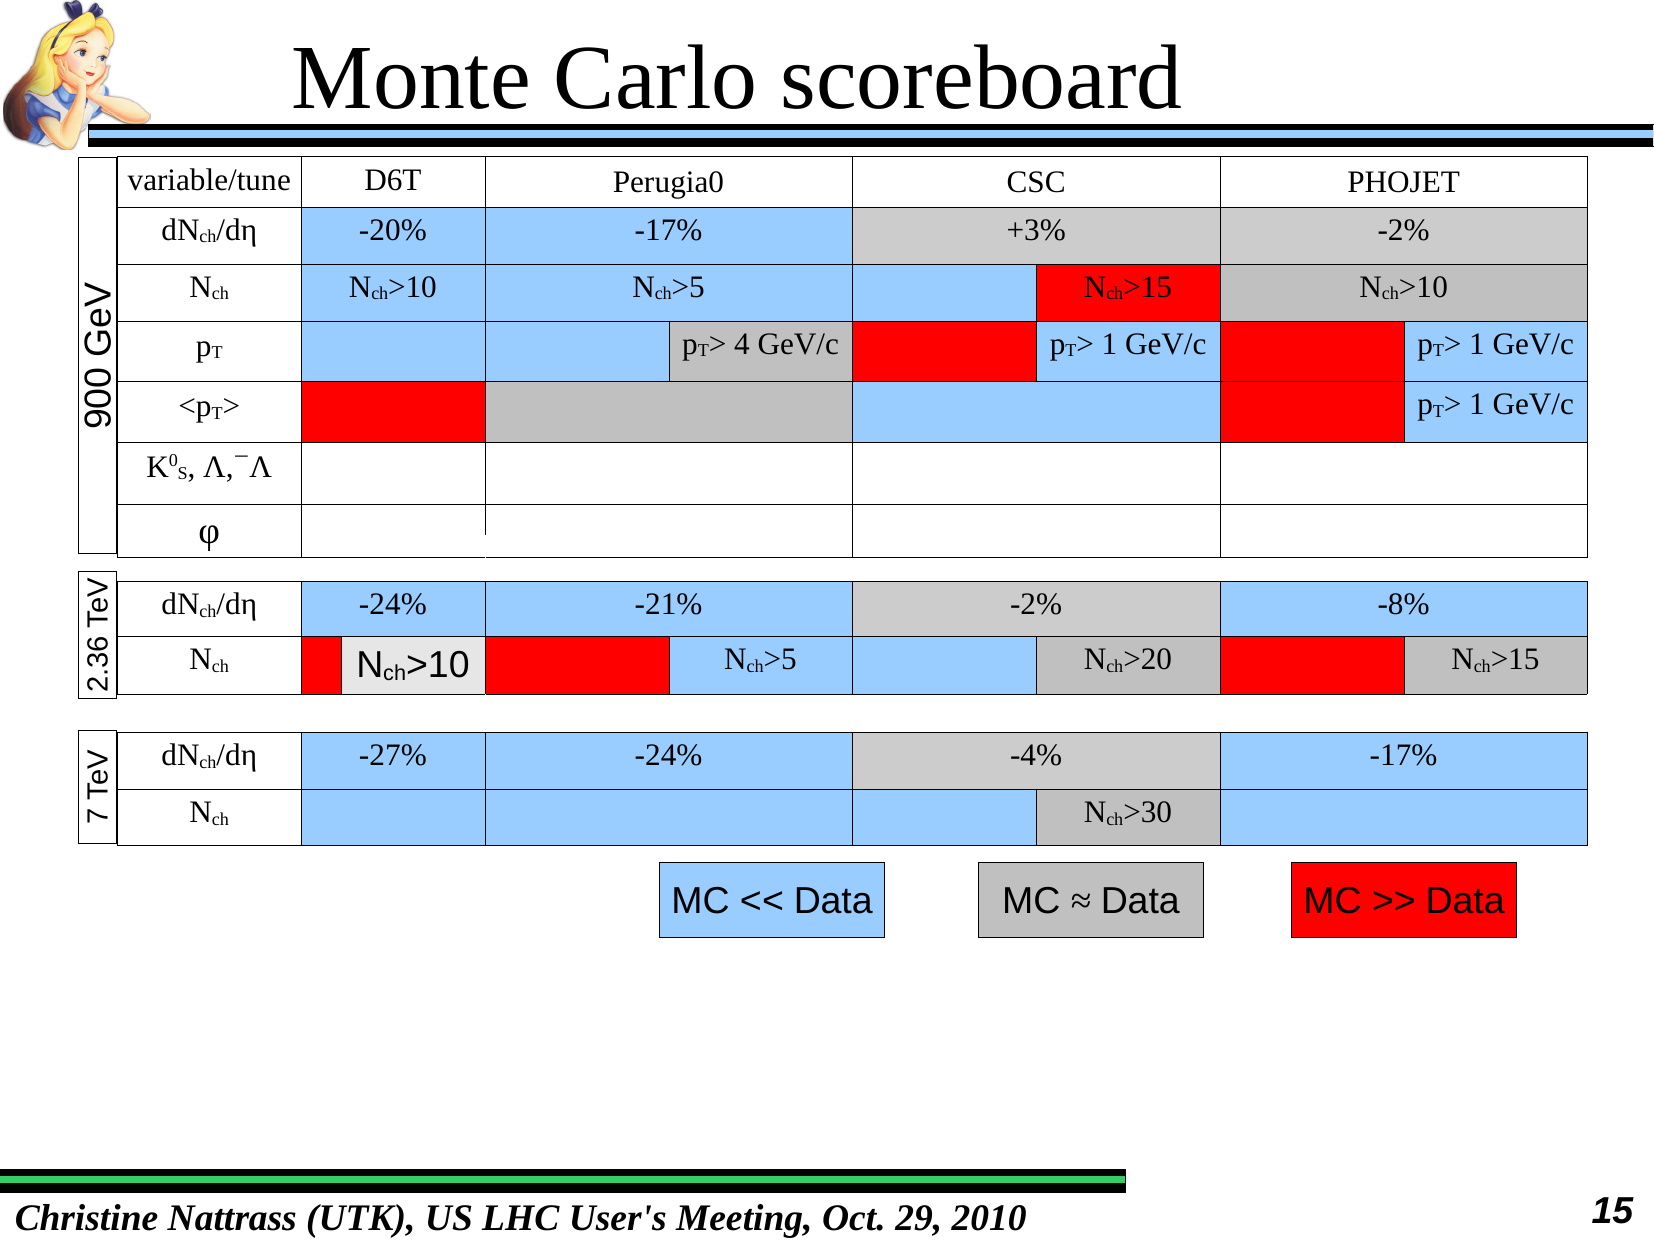

# Monte Carlo scoreboard
| variable/tune | D6T | Perugia0 | | CSC | | PHOJET | |
| --- | --- | --- | --- | --- | --- | --- | --- |
| dNch/dη | -20% | -17% | | +3% | | -2% | |
| Nch | Nch>10 | Nch>5 | | | Nch>15 | Nch>10 | |
| pT | | | pT> 4 GeV/c | | pT> 1 GeV/c | | pT> 1 GeV/c |
| <pT> | | | | | | | pT> 1 GeV/c |
| K0S, Λ,`Λ | | | | | | | |
| φ | | | | | | | |
900 GeV
| | | | | | | | | |
| --- | --- | --- | --- | --- | --- | --- | --- | --- |
| dNch/dη | -24% | | -21% | | -2% | | -8% | |
| Nch | | Nch>10 | | Nch>5 | | Nch>20 | | Nch>15 |
| | | | | | | | | |
| | | | | | | | | |
| | | | | | | | | |
| | | | | | | | | |
2.36 TeV
| | | | | | | | |
| --- | --- | --- | --- | --- | --- | --- | --- |
| dNch/dη | -27% | -24% | | -4% | | -17% | |
| Nch | | | | | Nch>30 | | |
| | | | | | | | |
| | | | | | | | |
| | | | | | | | |
| | | | | | | | |
7 TeV
MC << Data
MC ≈ Data
MC >> Data
15